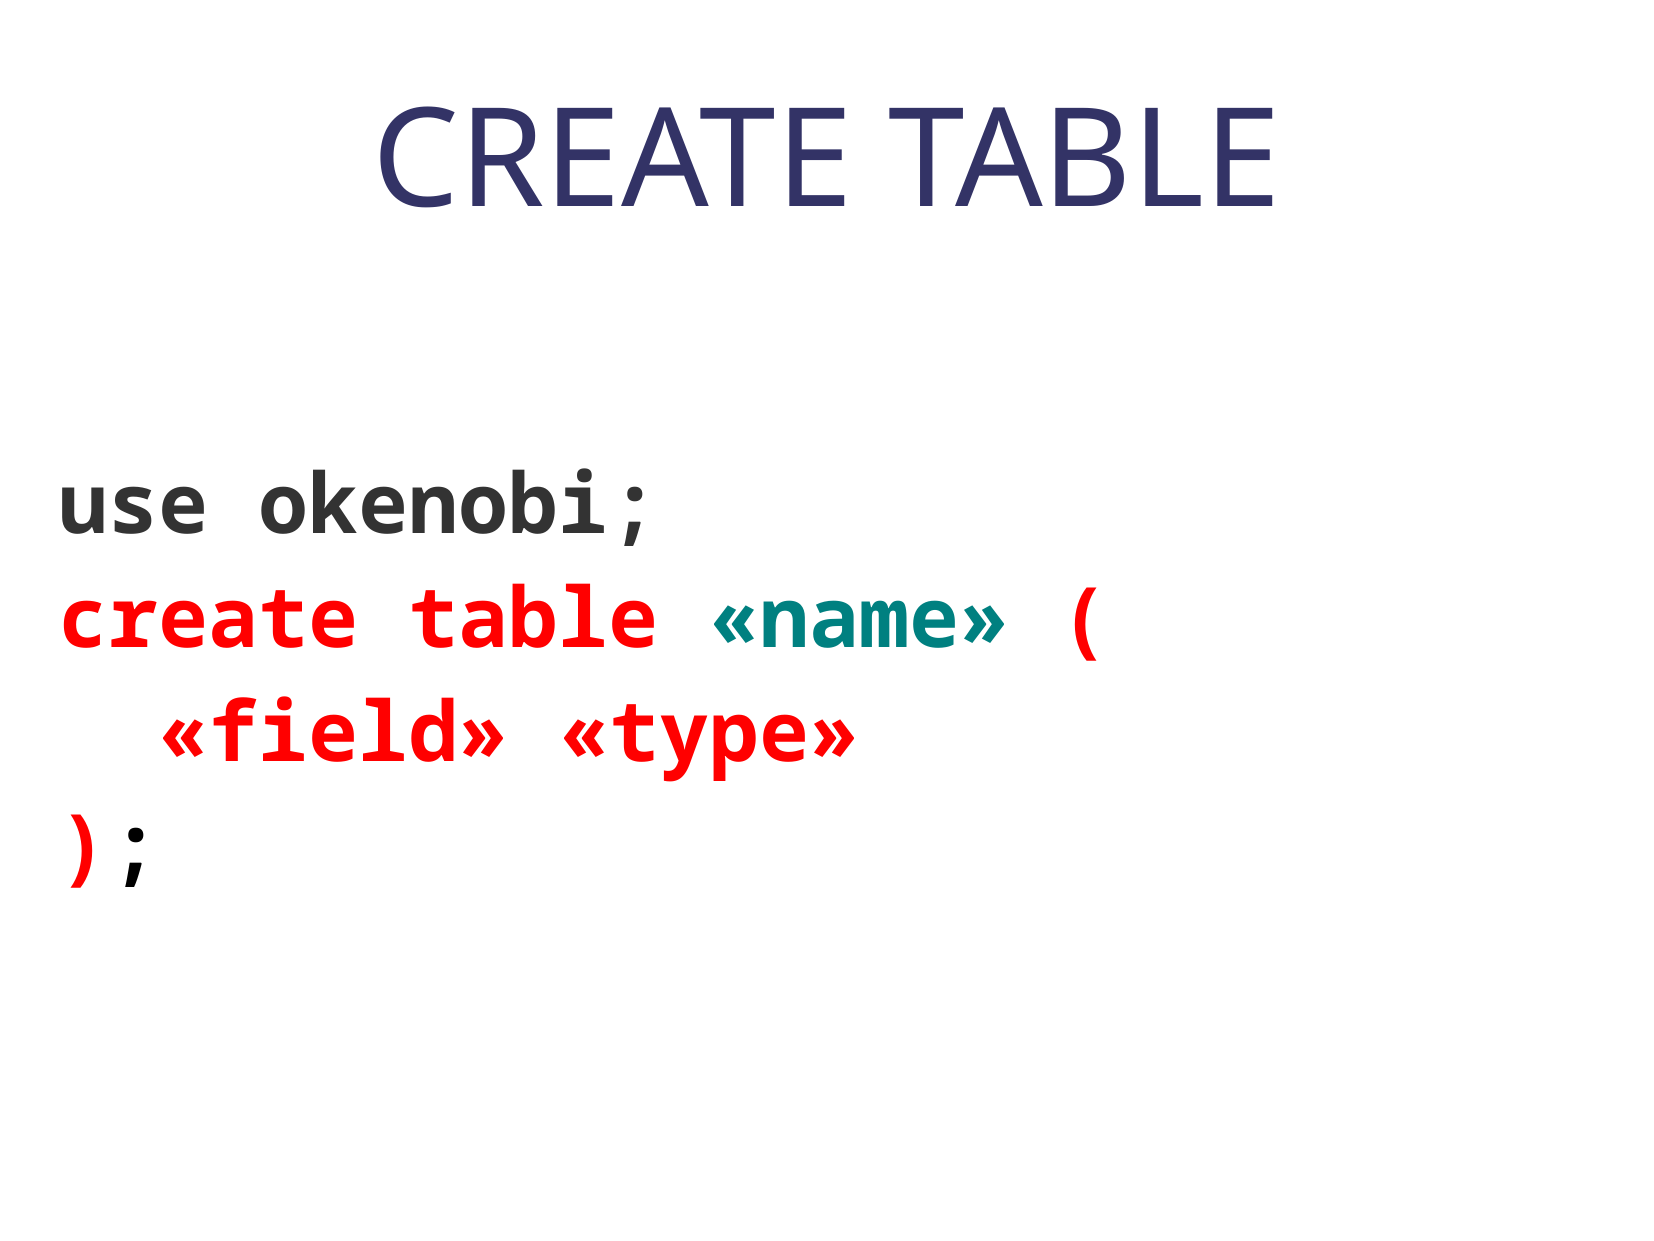

# CREATE TABLE
use okenobi;
create table «name» (
 «field» «type»
);